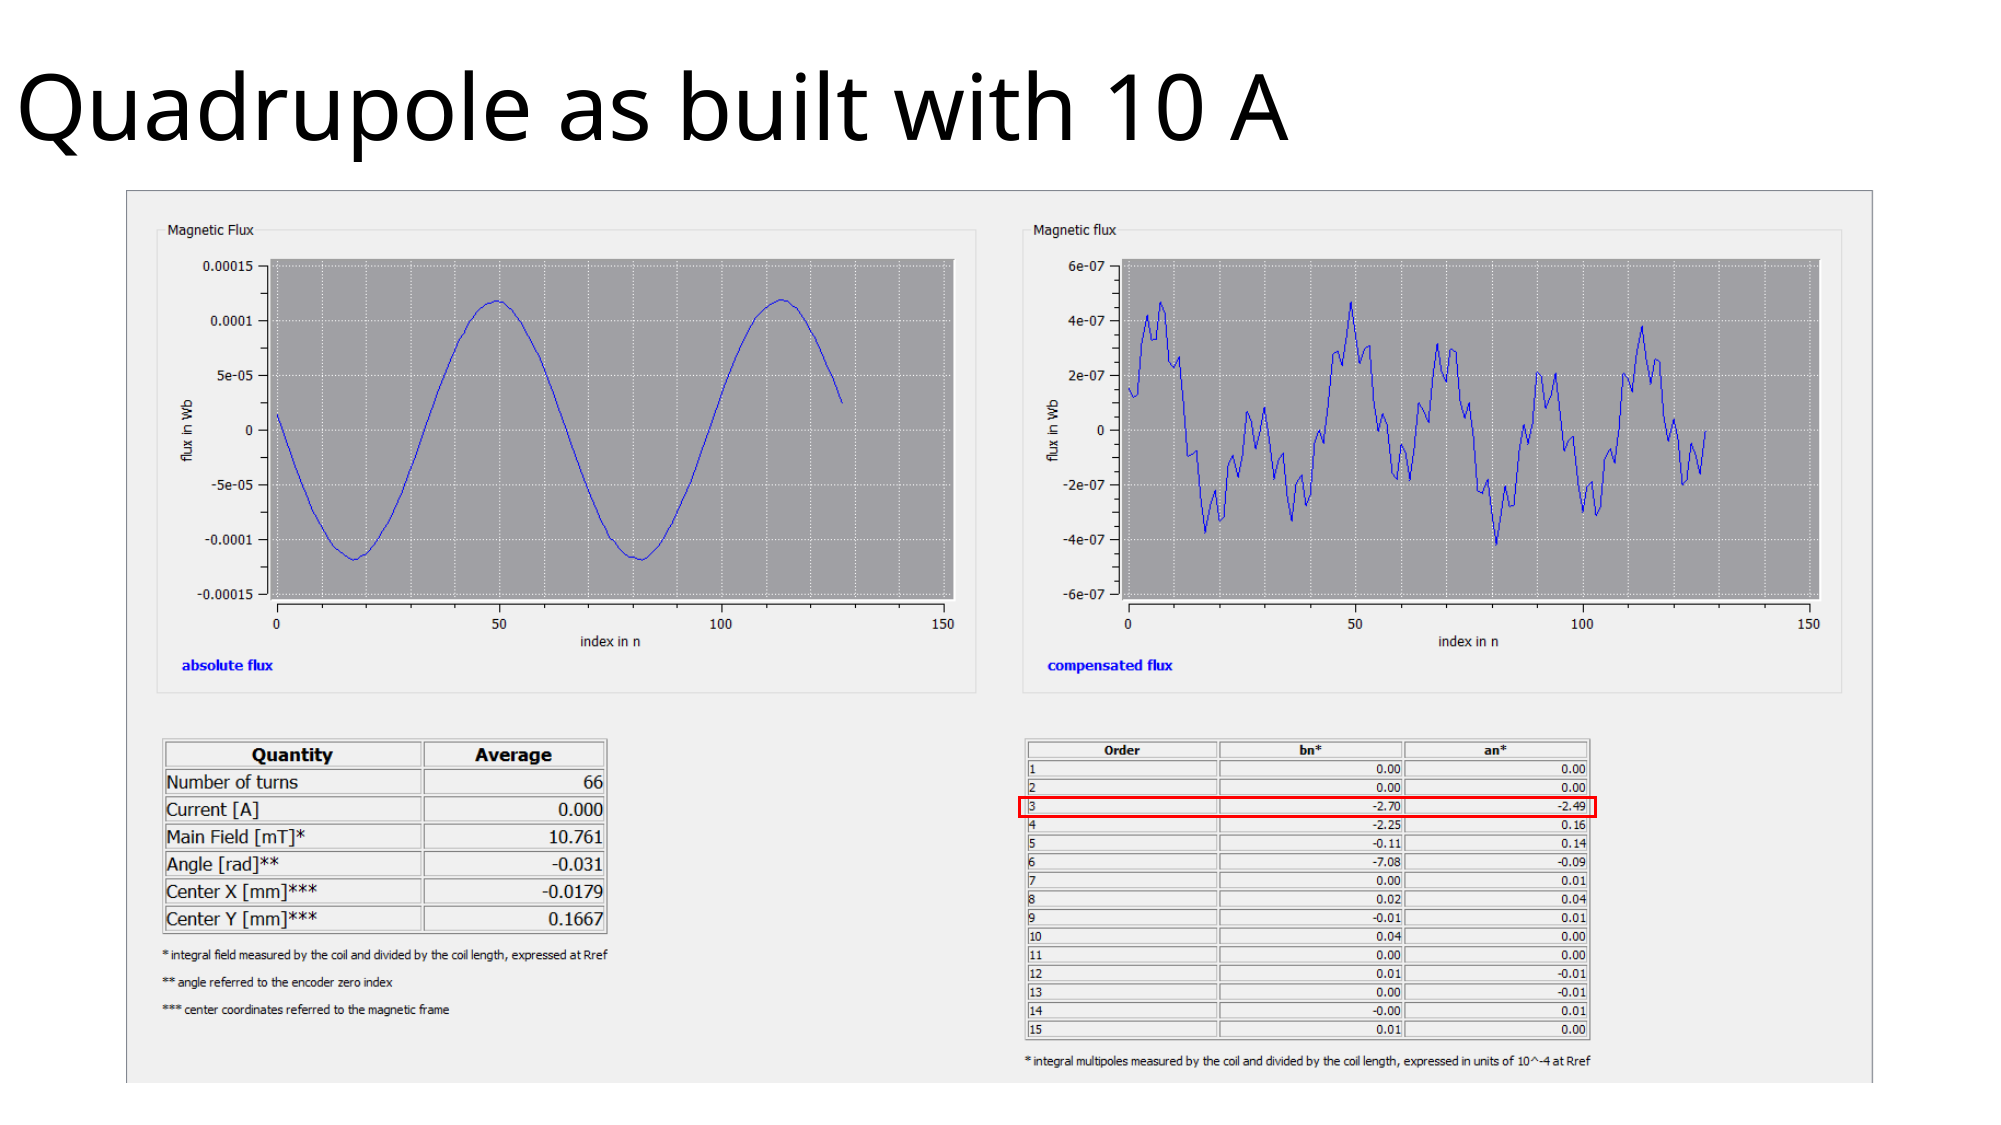

# Quadrupole as built with 10 A